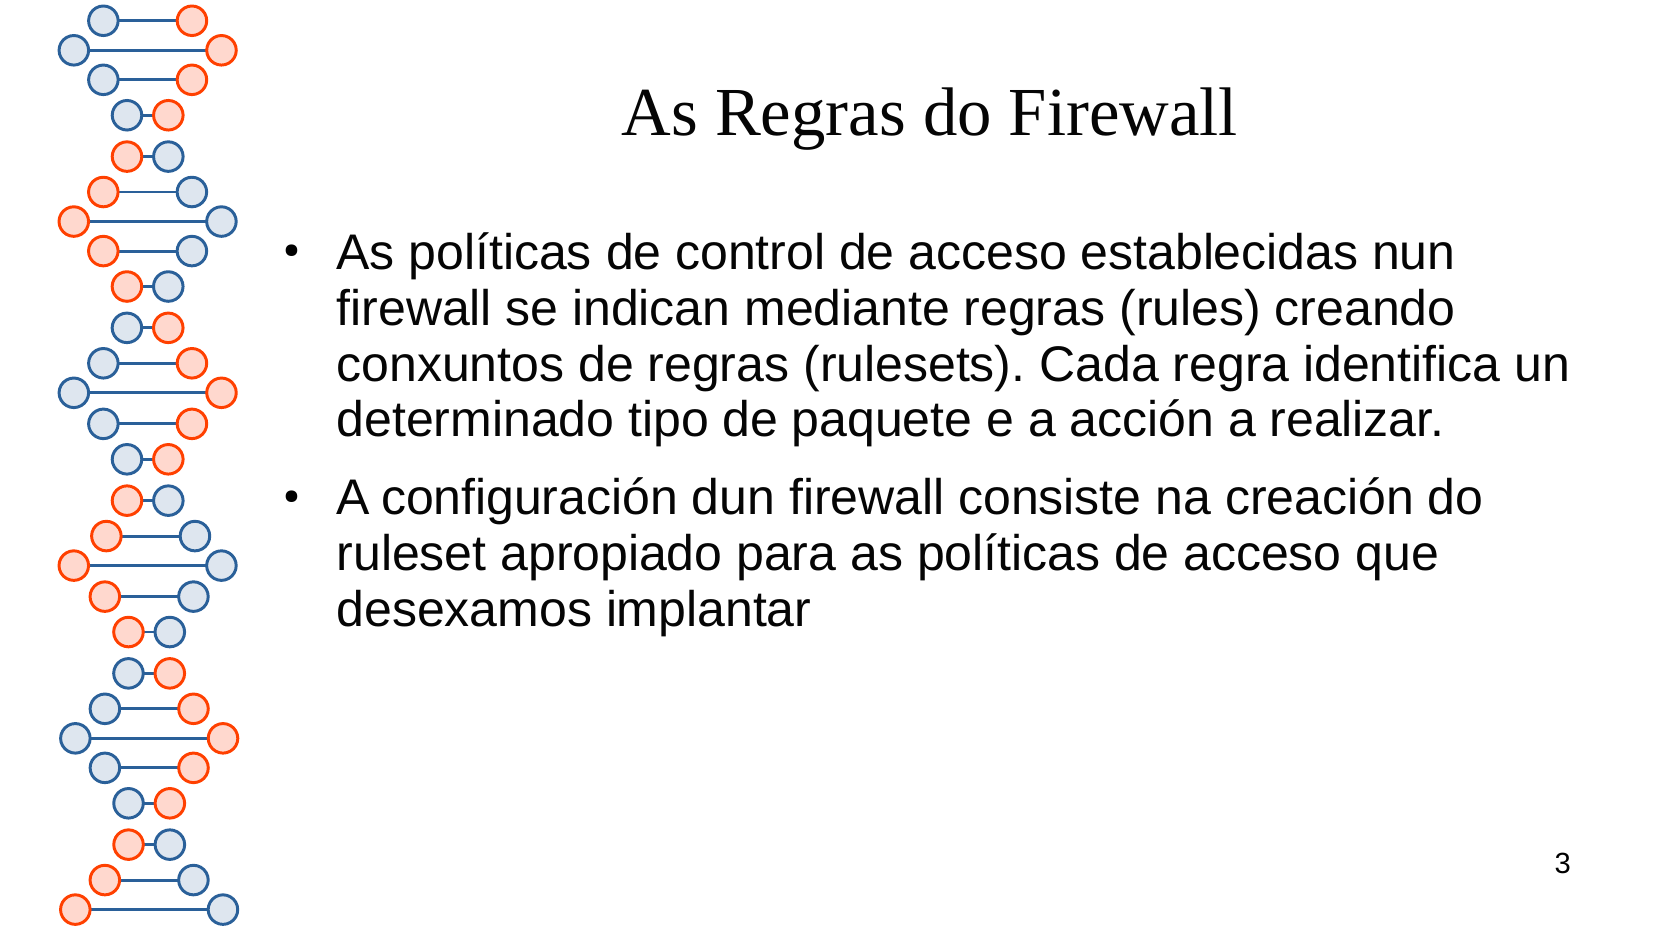

# As Regras do Firewall
As políticas de control de acceso establecidas nun firewall se indican mediante regras (rules) creando conxuntos de regras (rulesets). Cada regra identifica un determinado tipo de paquete e a acción a realizar.
A configuración dun firewall consiste na creación do ruleset apropiado para as políticas de acceso que desexamos implantar
3